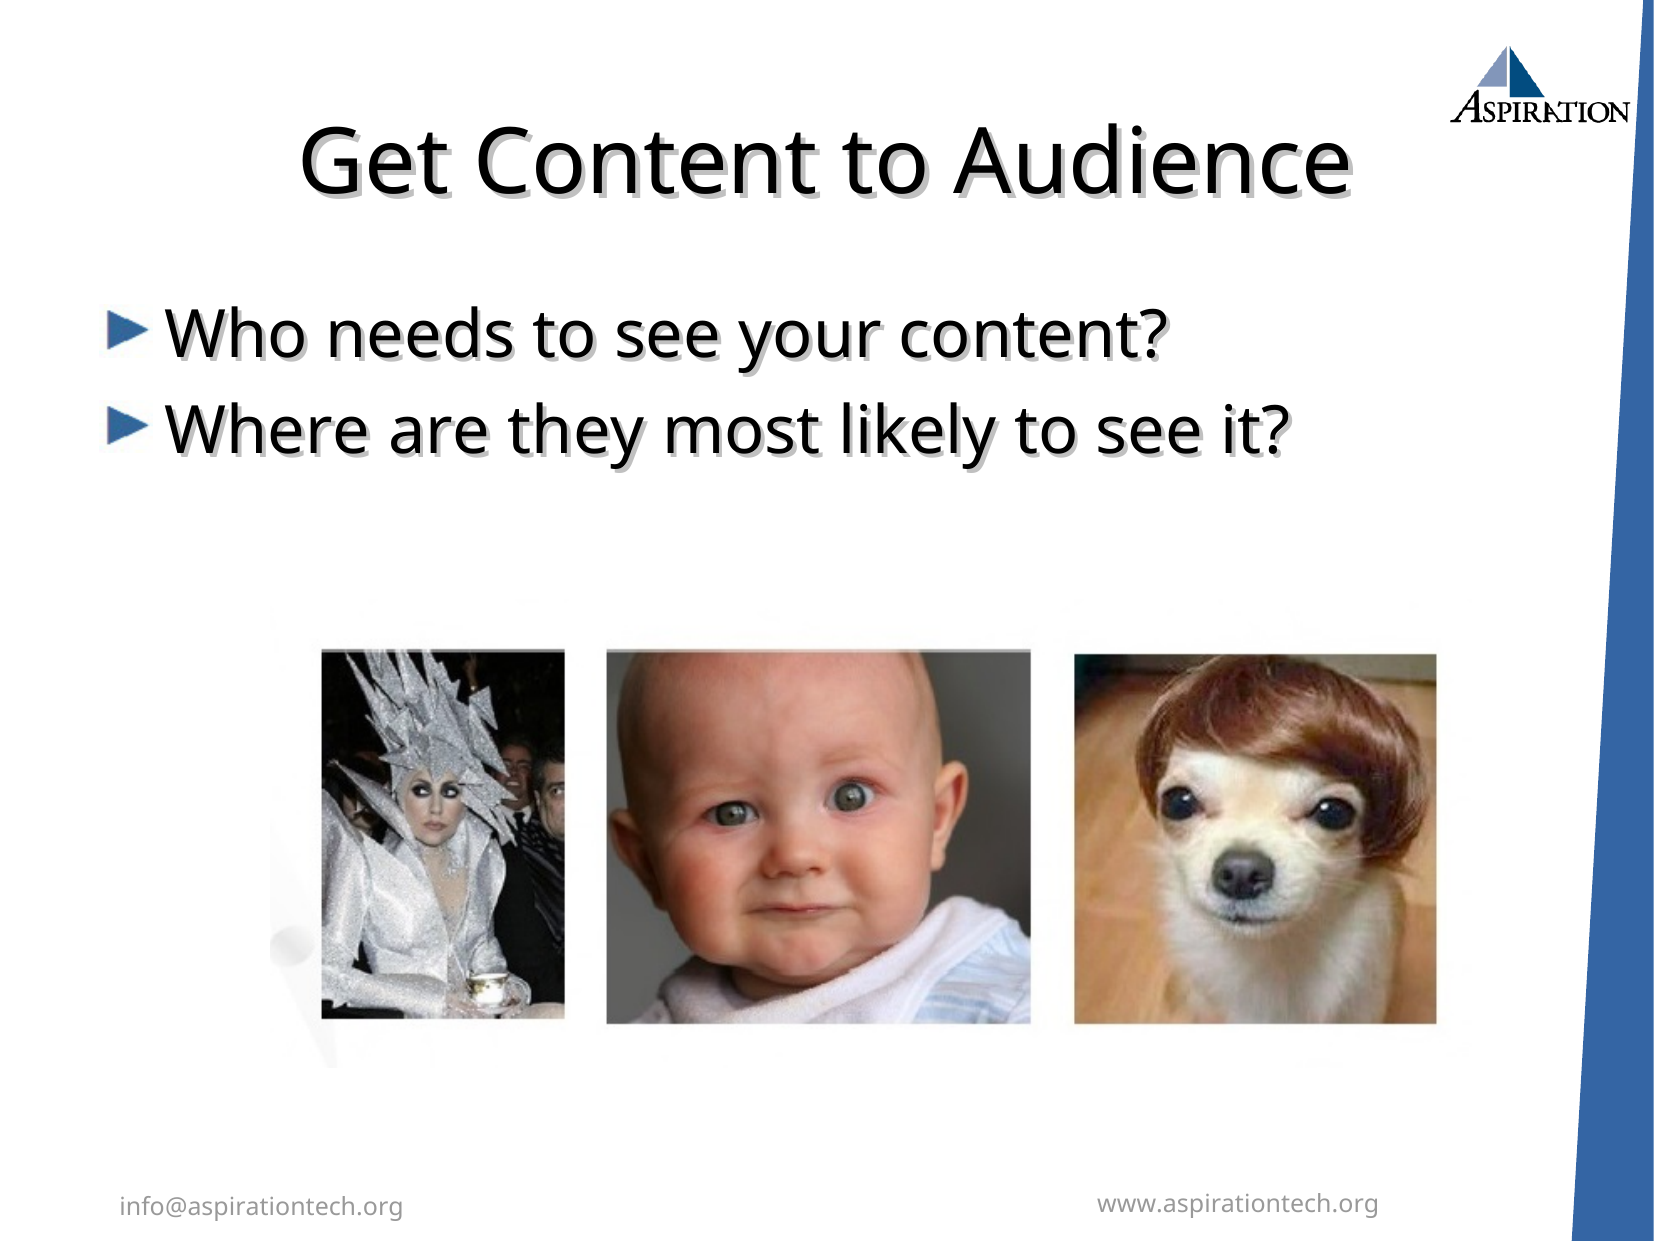

# Get Content to Audience
Who needs to see your content?
Where are they most likely to see it?